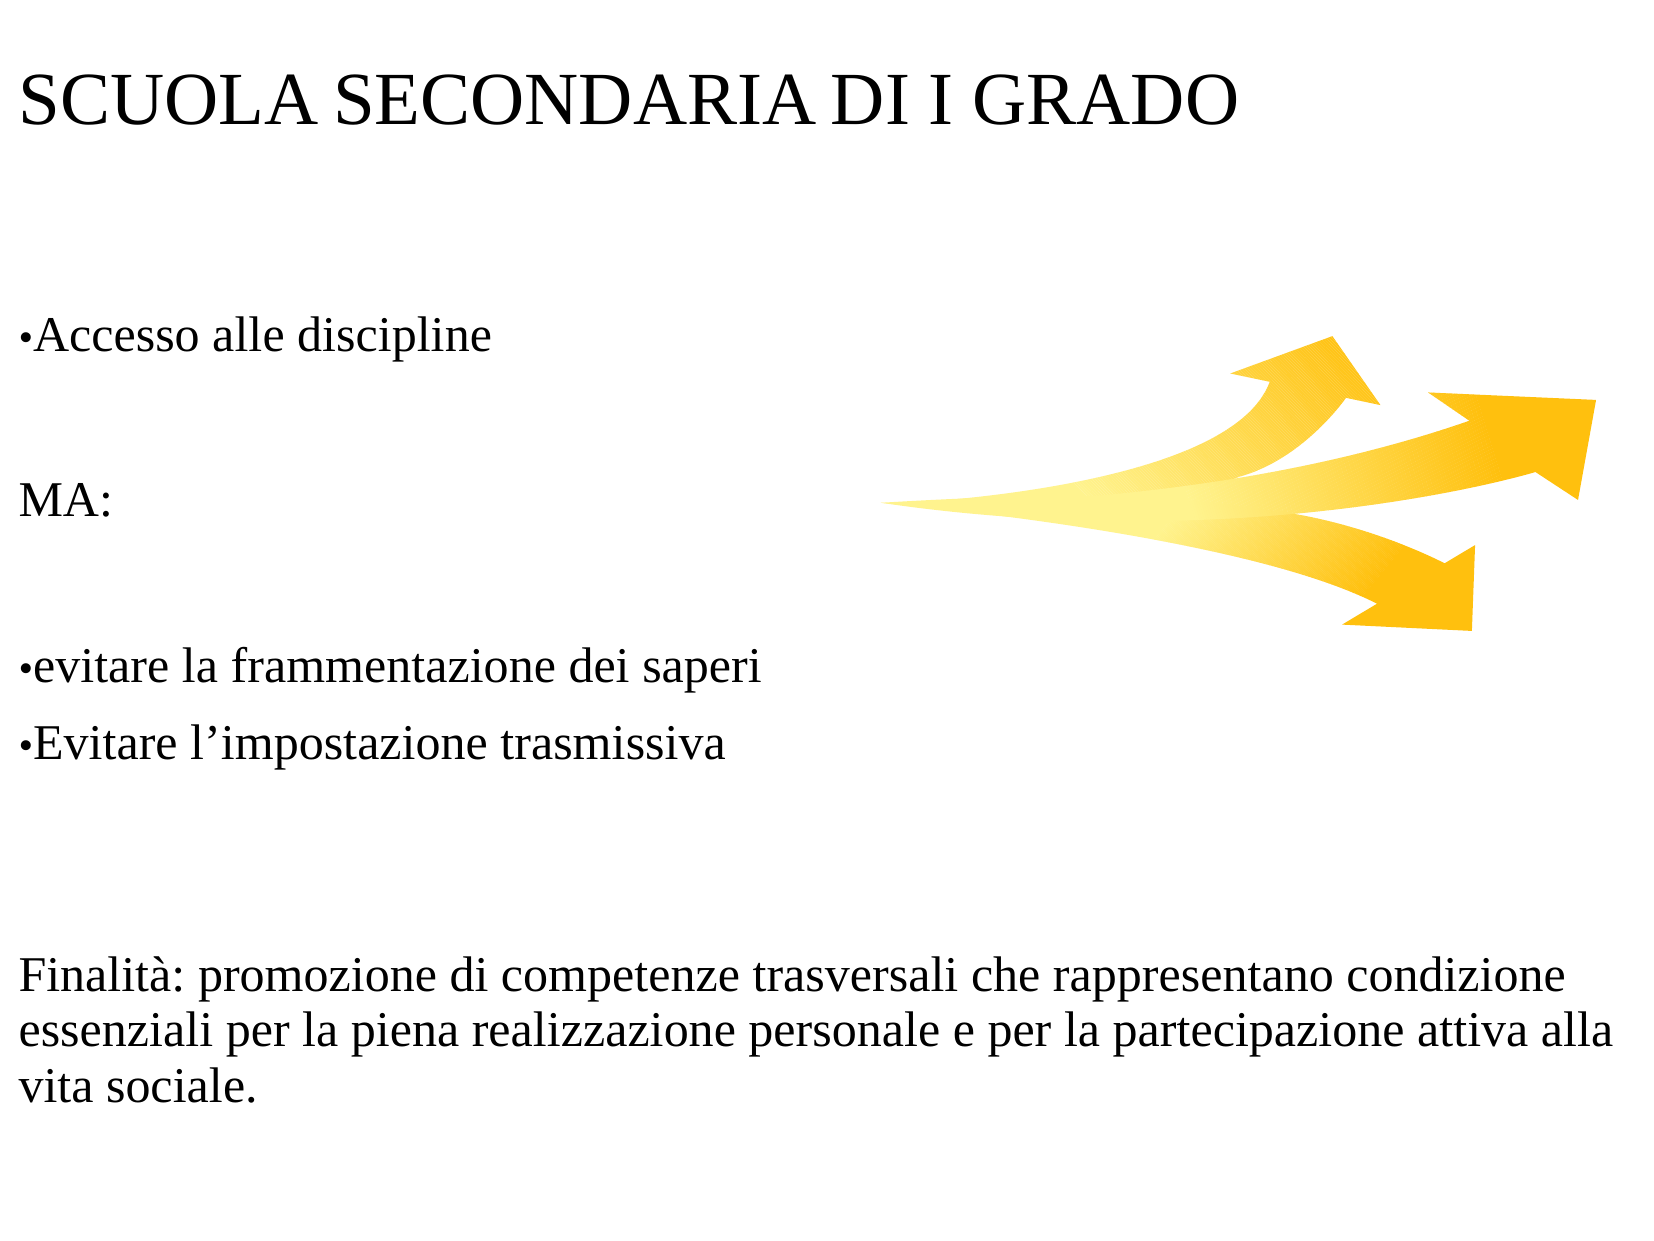

SCUOLA SECONDARIA DI I GRADO
•Accesso alle discipline
MA:
•evitare la frammentazione dei saperi
•Evitare l’impostazione trasmissiva
Finalità: promozione di competenze trasversali che rappresentano condizione essenziali per la piena realizzazione personale e per la partecipazione attiva alla vita sociale.